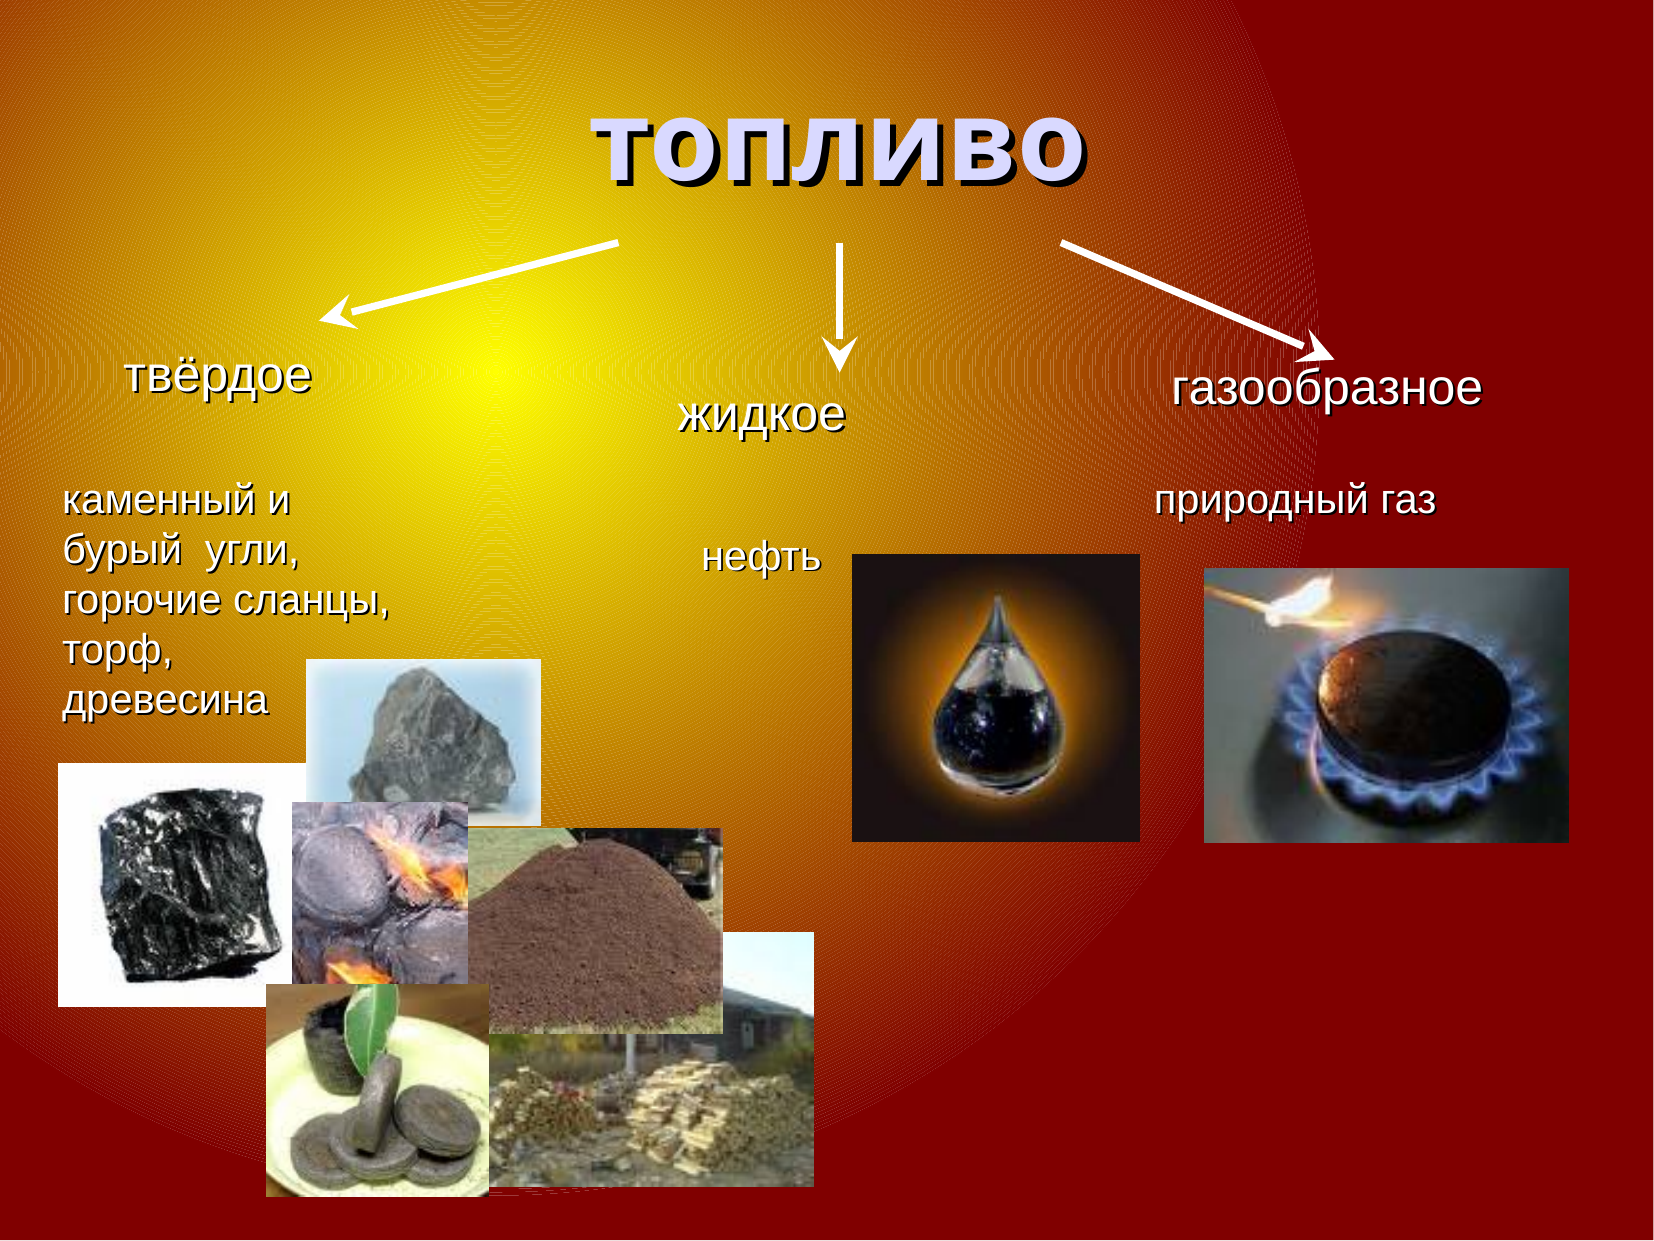

топливо
твёрдое
газообразное
жидкое
каменный и
бурый угли,
горючие сланцы,
торф,
древесина
природный газ
нефть